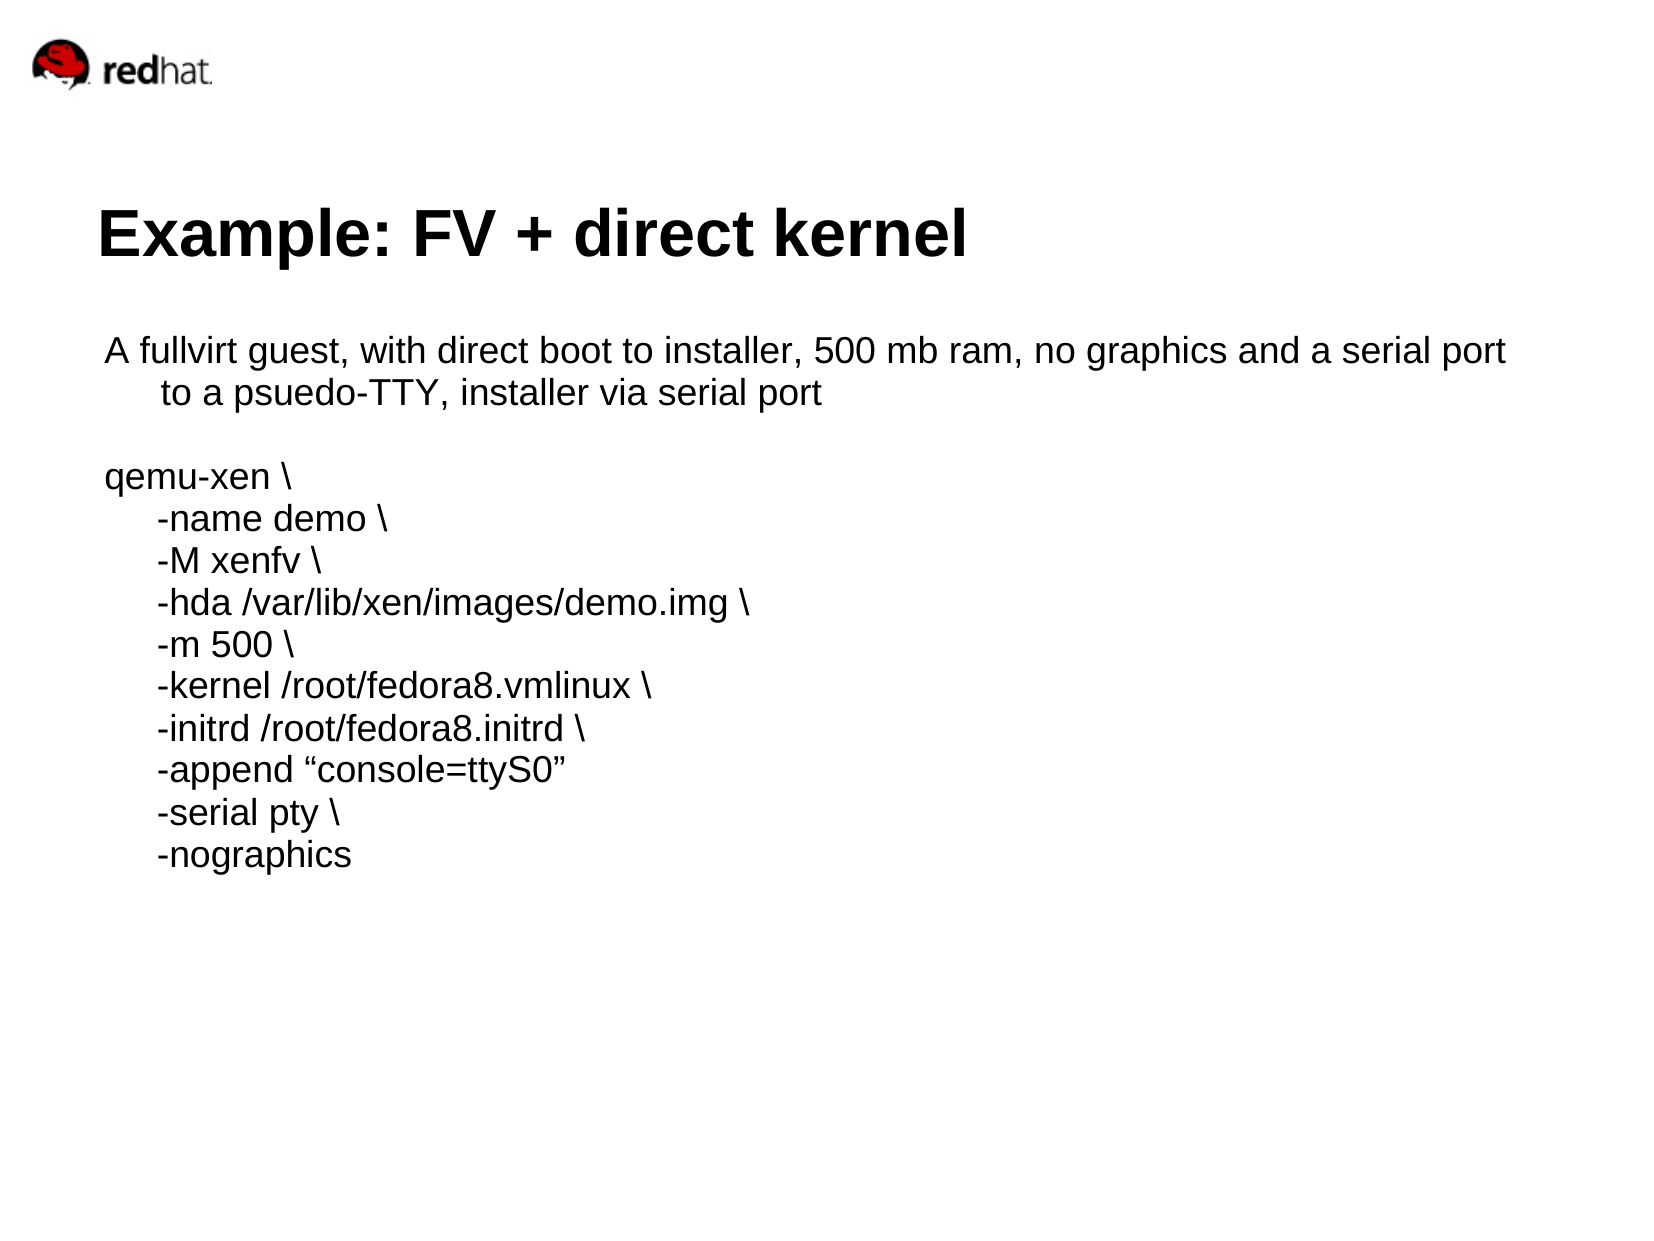

# Example: FV + direct kernel
A fullvirt guest, with direct boot to installer, 500 mb ram, no graphics and a serial port to a psuedo-TTY, installer via serial port
qemu-xen \
 -name demo \
 -M xenfv \
 -hda /var/lib/xen/images/demo.img \
 -m 500 \
 -kernel /root/fedora8.vmlinux \
 -initrd /root/fedora8.initrd \
 -append “console=ttyS0”
 -serial pty \
 -nographics